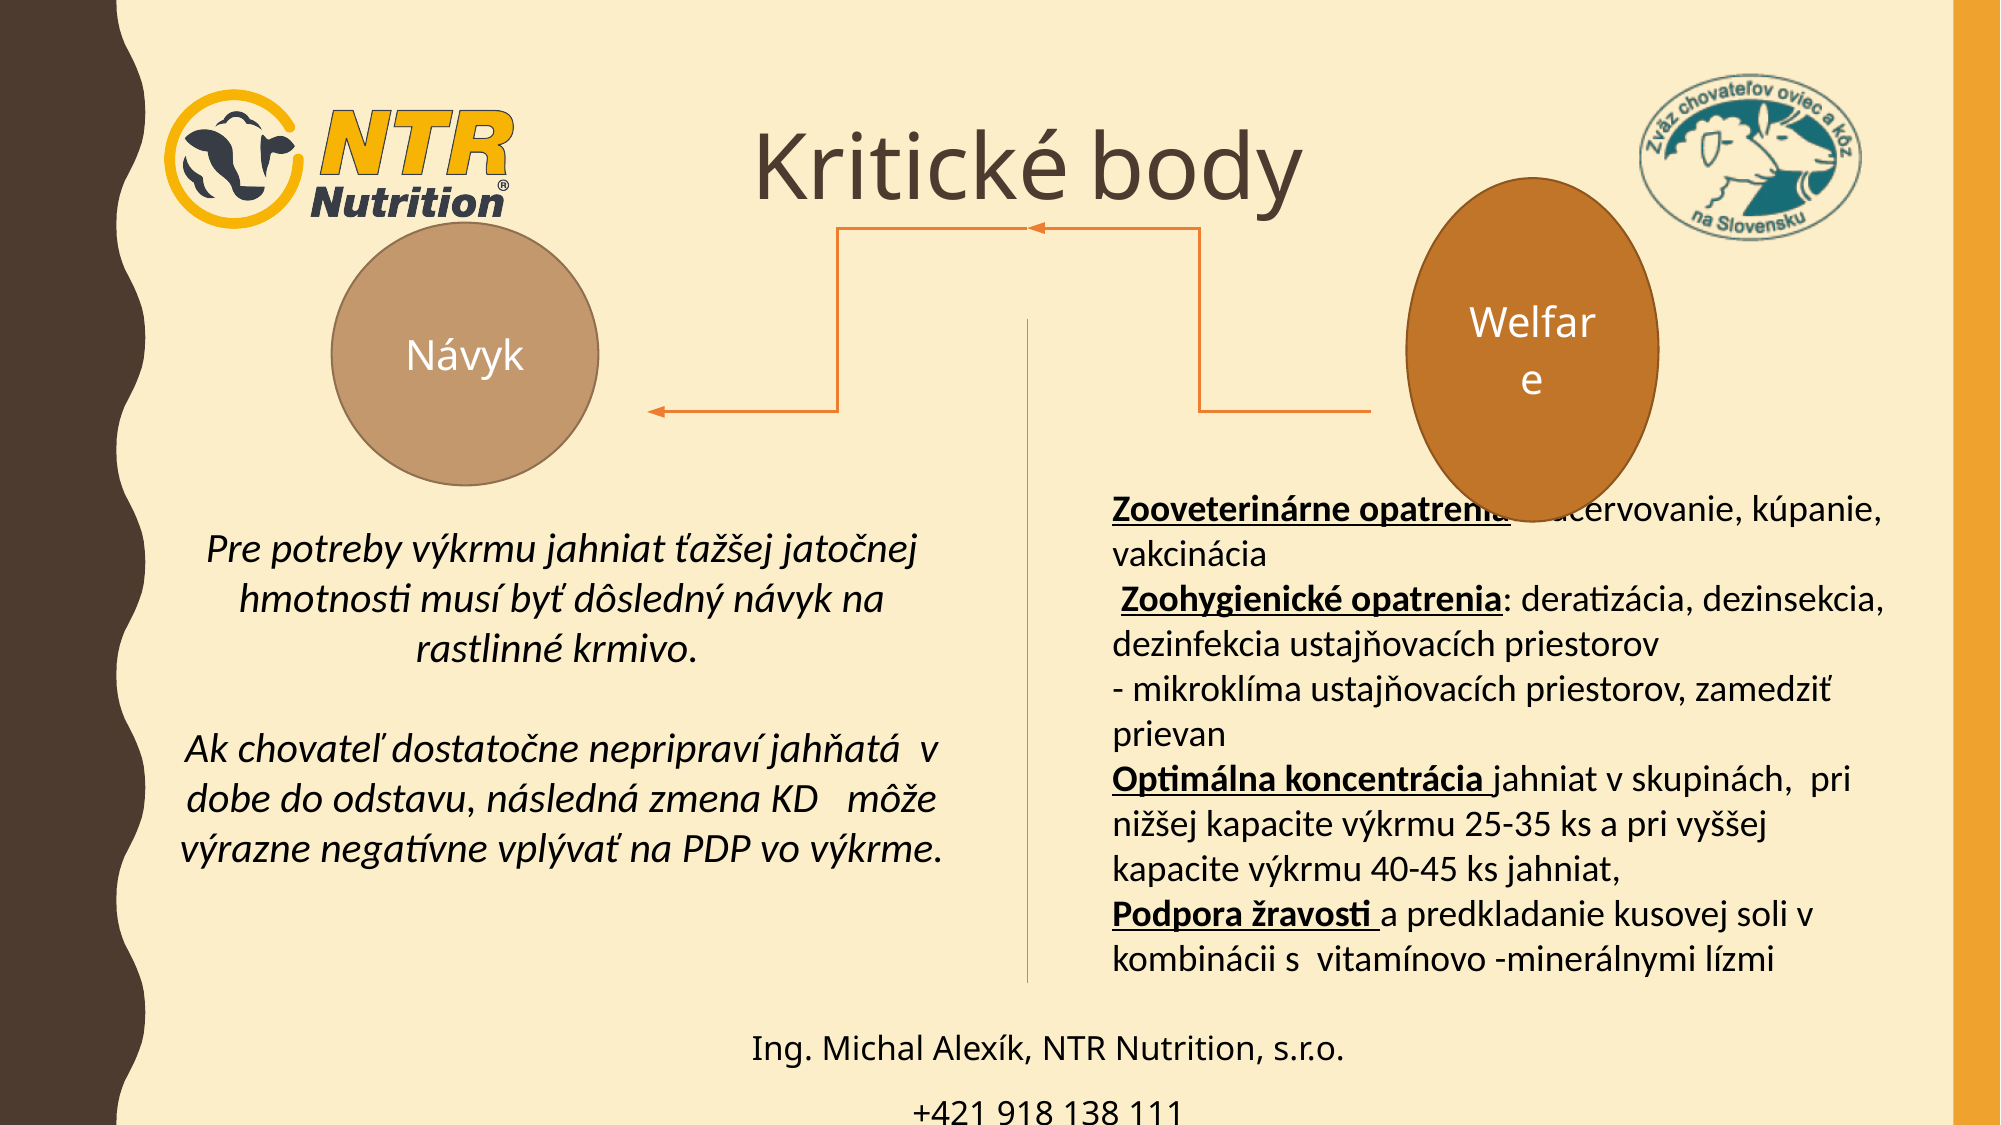

# Kritické body
Welfare
Návyk
Pre potreby výkrmu jahniat ťažšej jatočnej hmotnosti musí byť dôsledný návyk na rastlinné krmivo.
Ak chovateľ dostatočne nepripraví jahňatá v dobe do odstavu, následná zmena KD môže výrazne negatívne vplývať na PDP vo výkrme.
Zooveterinárne opatrenia: odčervovanie, kúpanie, vakcinácia
 Zoohygienické opatrenia: deratizácia, dezinsekcia, dezinfekcia ustajňovacích priestorov
- mikroklíma ustajňovacích priestorov, zamedziť prievan
Optimálna koncentrácia jahniat v skupinách, pri nižšej kapacite výkrmu 25-35 ks a pri vyššej kapacite výkrmu 40-45 ks jahniat,
Podpora žravosti a predkladanie kusovej soli v kombinácii s  vitamínovo -minerálnymi lízmi
Ing. Michal Alexík, NTR Nutrition, s.r.o.
+421 918 138 111